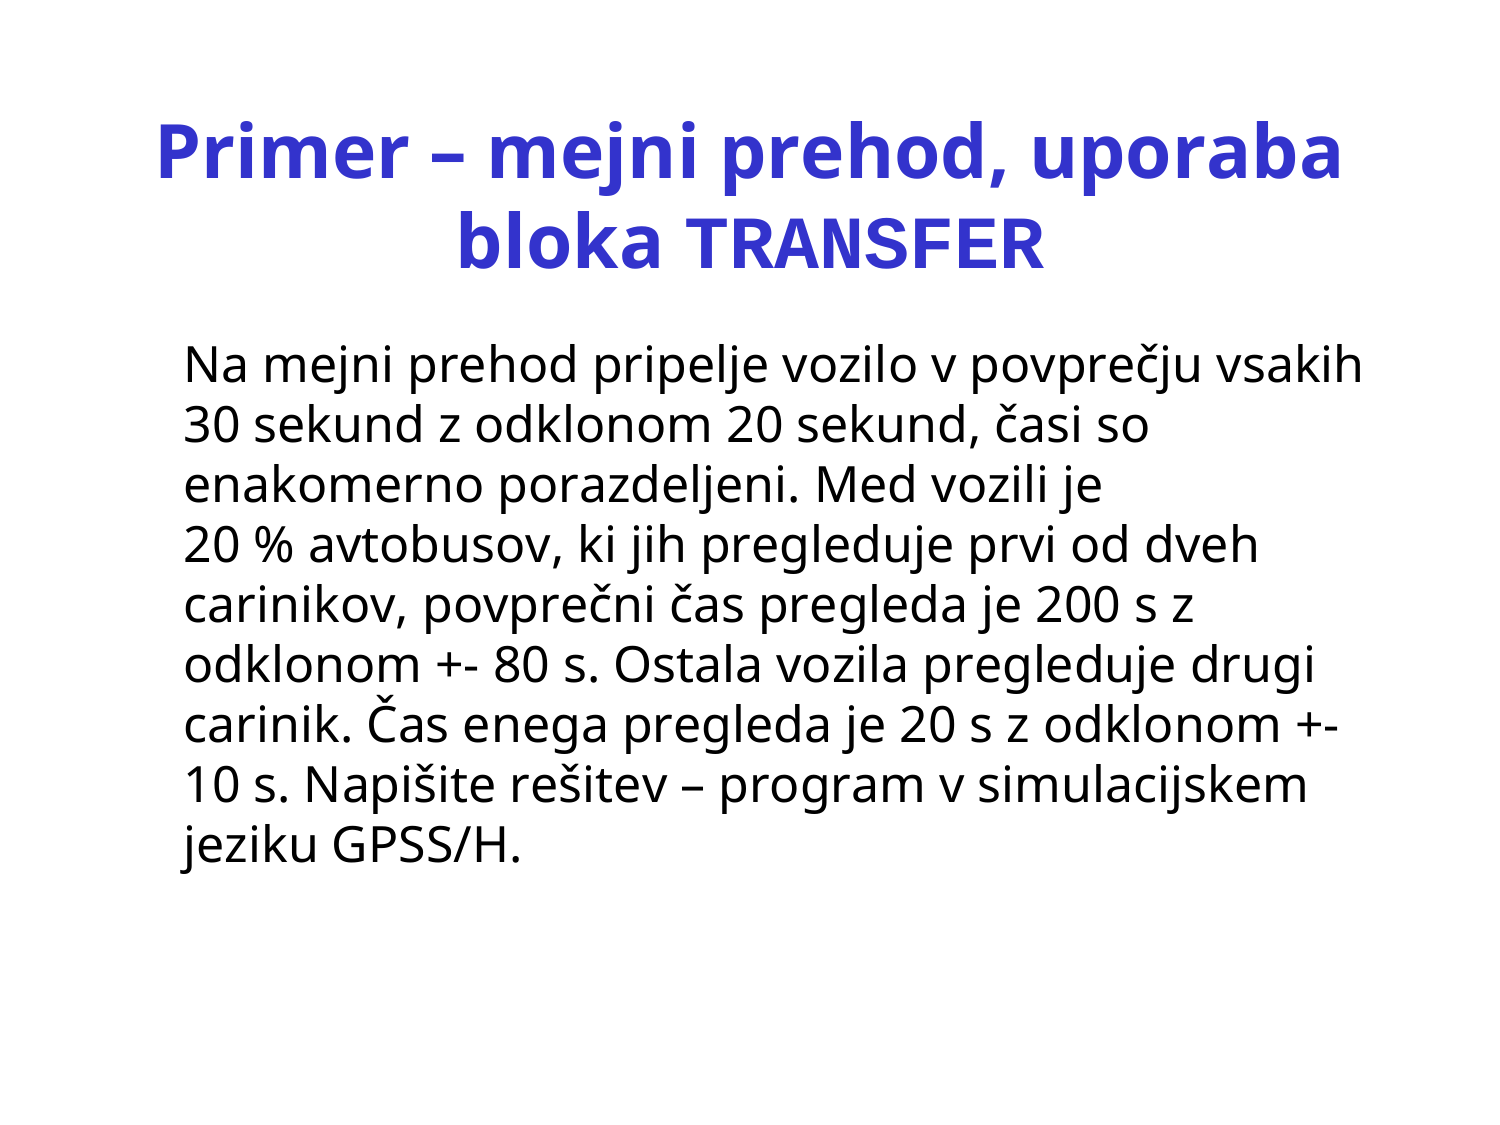

# Primer – mejni prehod, uporaba bloka TRANSFER
	Na mejni prehod pripelje vozilo v povprečju vsakih 30 sekund z odklonom 20 sekund, časi so enakomerno porazdeljeni. Med vozili je
20 % avtobusov, ki jih pregleduje prvi od dveh carinikov, povprečni čas pregleda je 200 s z odklonom +- 80 s. Ostala vozila pregleduje drugi carinik. Čas enega pregleda je 20 s z odklonom +- 10 s. Napišite rešitev – program v simulacijskem jeziku GPSS/H.